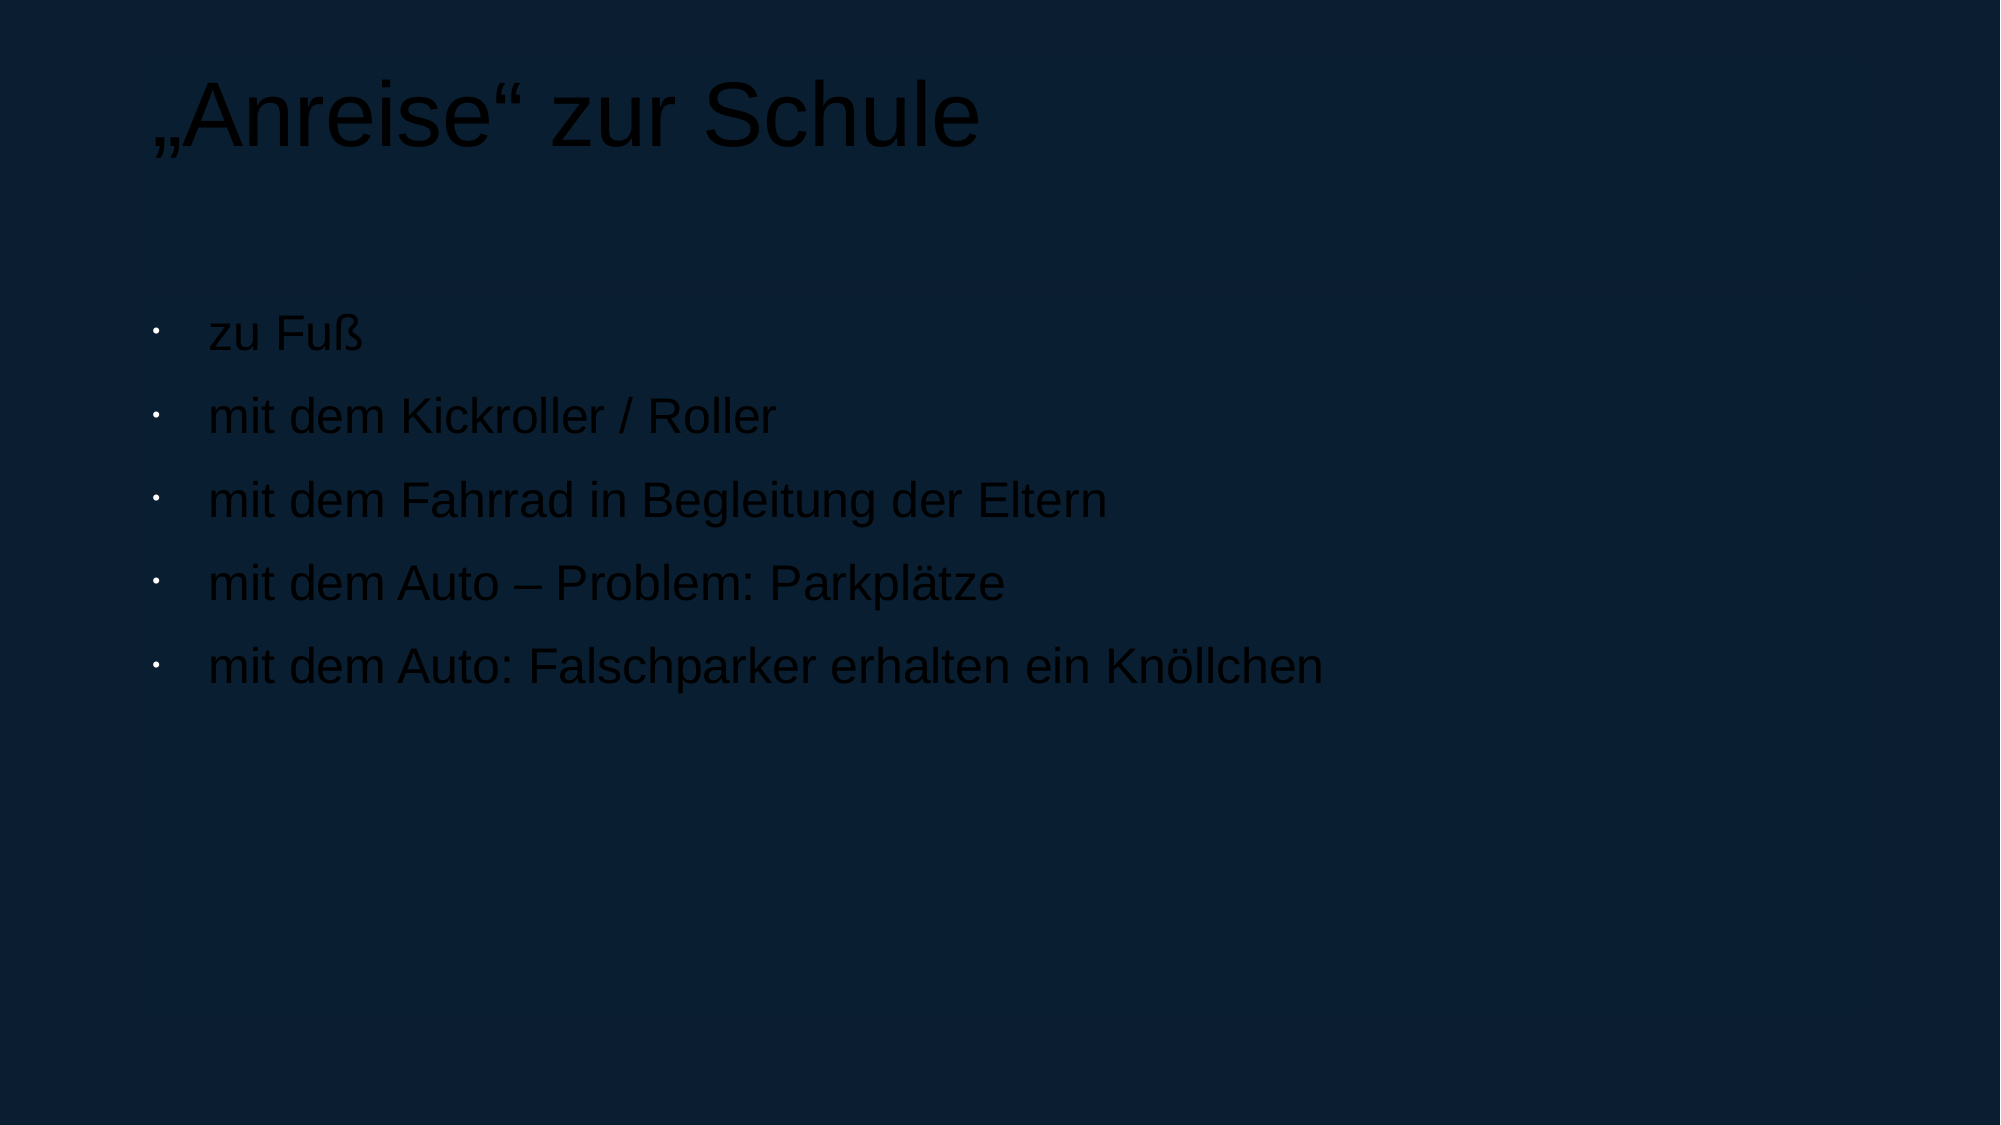

# „Anreise“ zur Schule
zu Fuß
mit dem Kickroller / Roller
mit dem Fahrrad in Begleitung der Eltern
mit dem Auto – Problem: Parkplätze
mit dem Auto: Falschparker erhalten ein Knöllchen